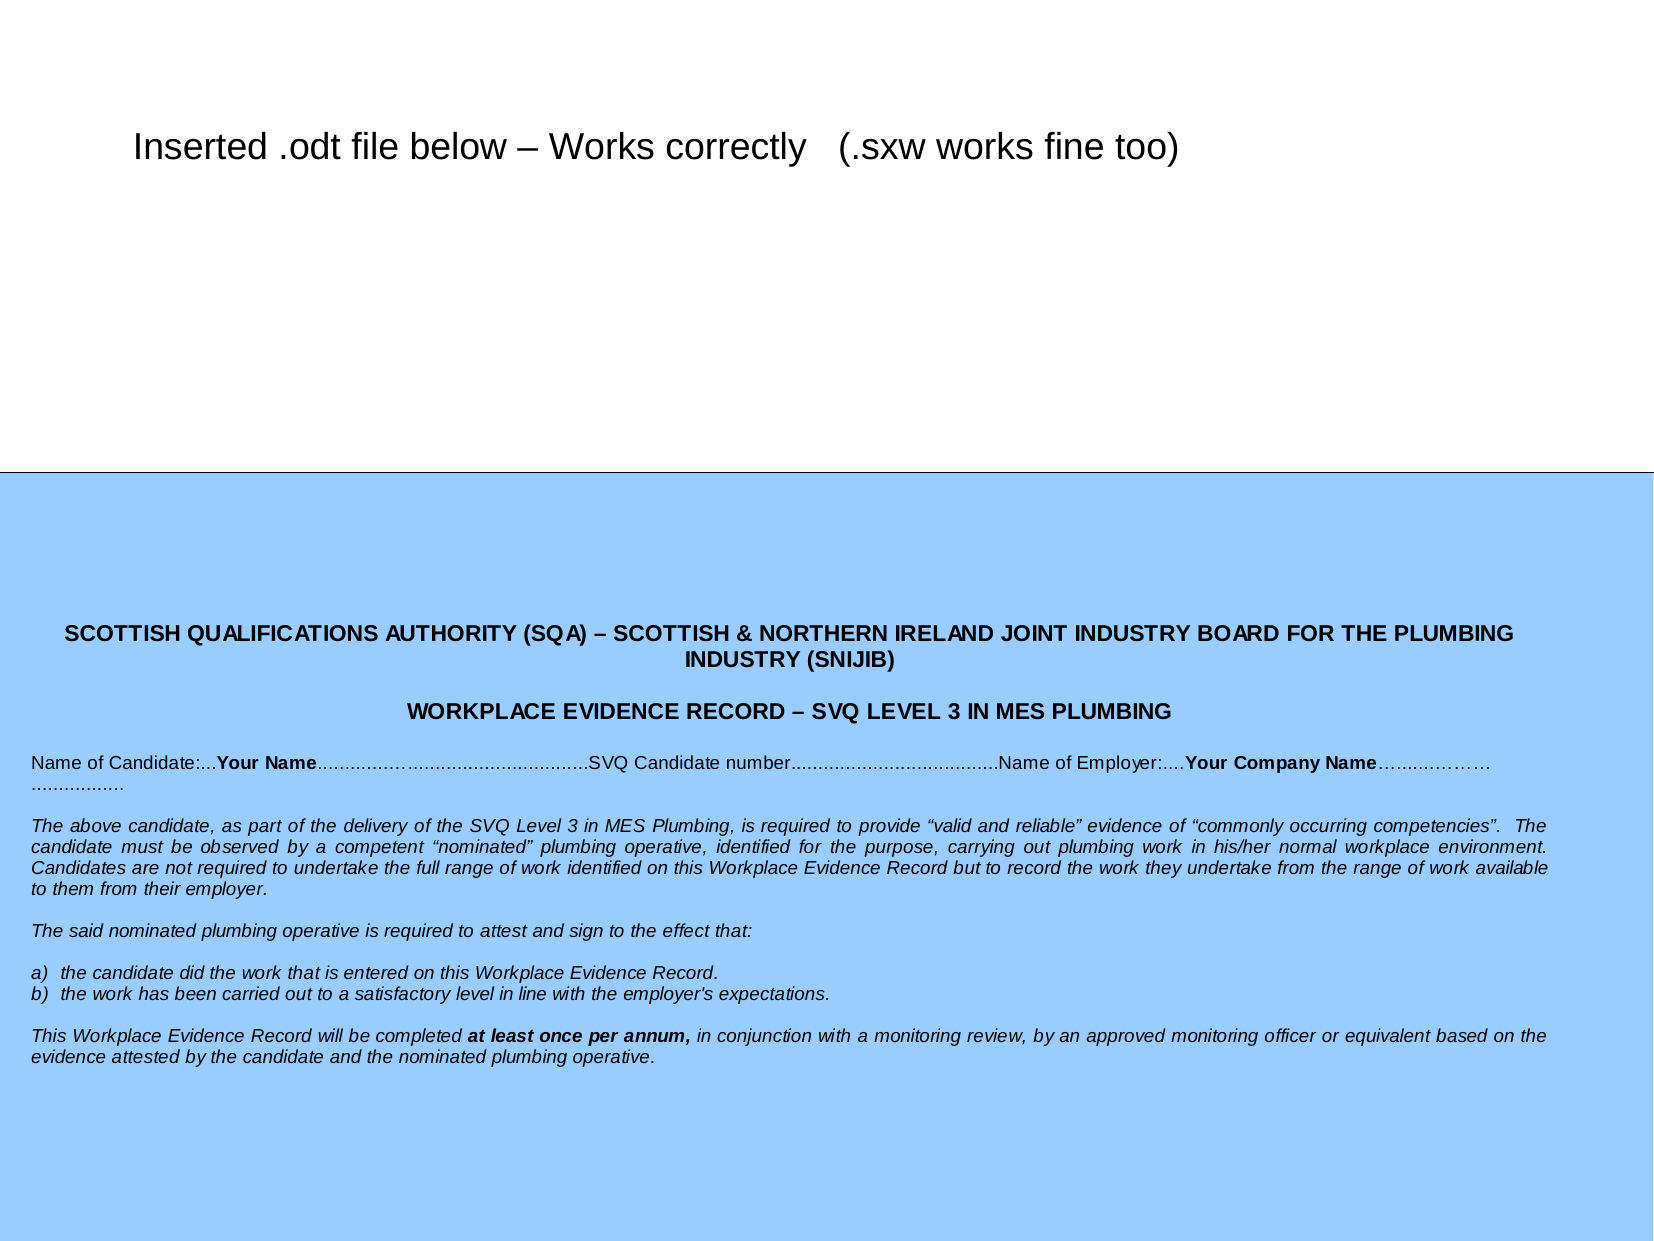

Inserted .odt file below – Works correctly (.sxw works fine too)